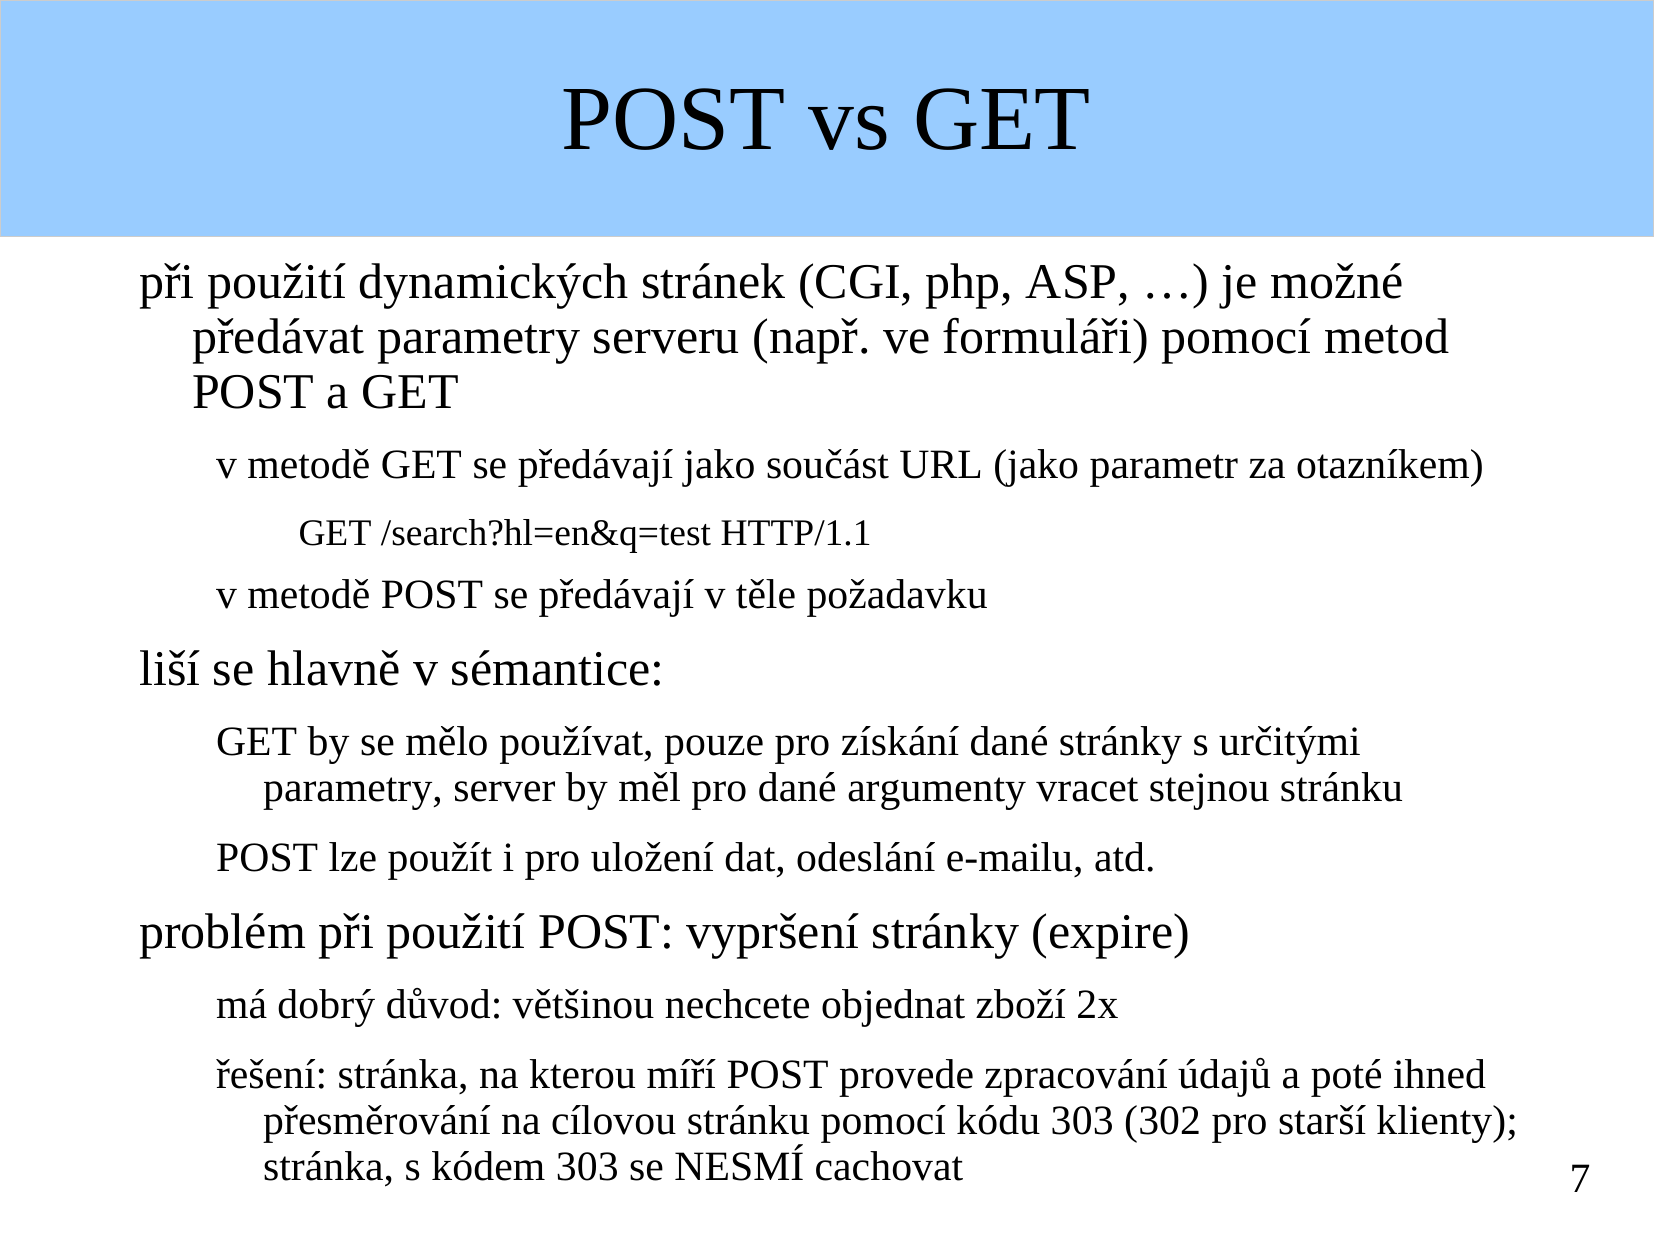

# POST vs GET
při použití dynamických stránek (CGI, php, ASP, …) je možné předávat parametry serveru (např. ve formuláři) pomocí metod POST a GET
v metodě GET se předávají jako součást URL (jako parametr za otazníkem)
GET /search?hl=en&q=test HTTP/1.1
v metodě POST se předávají v těle požadavku
liší se hlavně v sémantice:
GET by se mělo používat, pouze pro získání dané stránky s určitými parametry, server by měl pro dané argumenty vracet stejnou stránku
POST lze použít i pro uložení dat, odeslání e-mailu, atd.
problém při použití POST: vypršení stránky (expire)
má dobrý důvod: většinou nechcete objednat zboží 2x
řešení: stránka, na kterou míří POST provede zpracování údajů a poté ihned přesměrování na cílovou stránku pomocí kódu 303 (302 pro starší klienty); stránka, s kódem 303 se NESMÍ cachovat